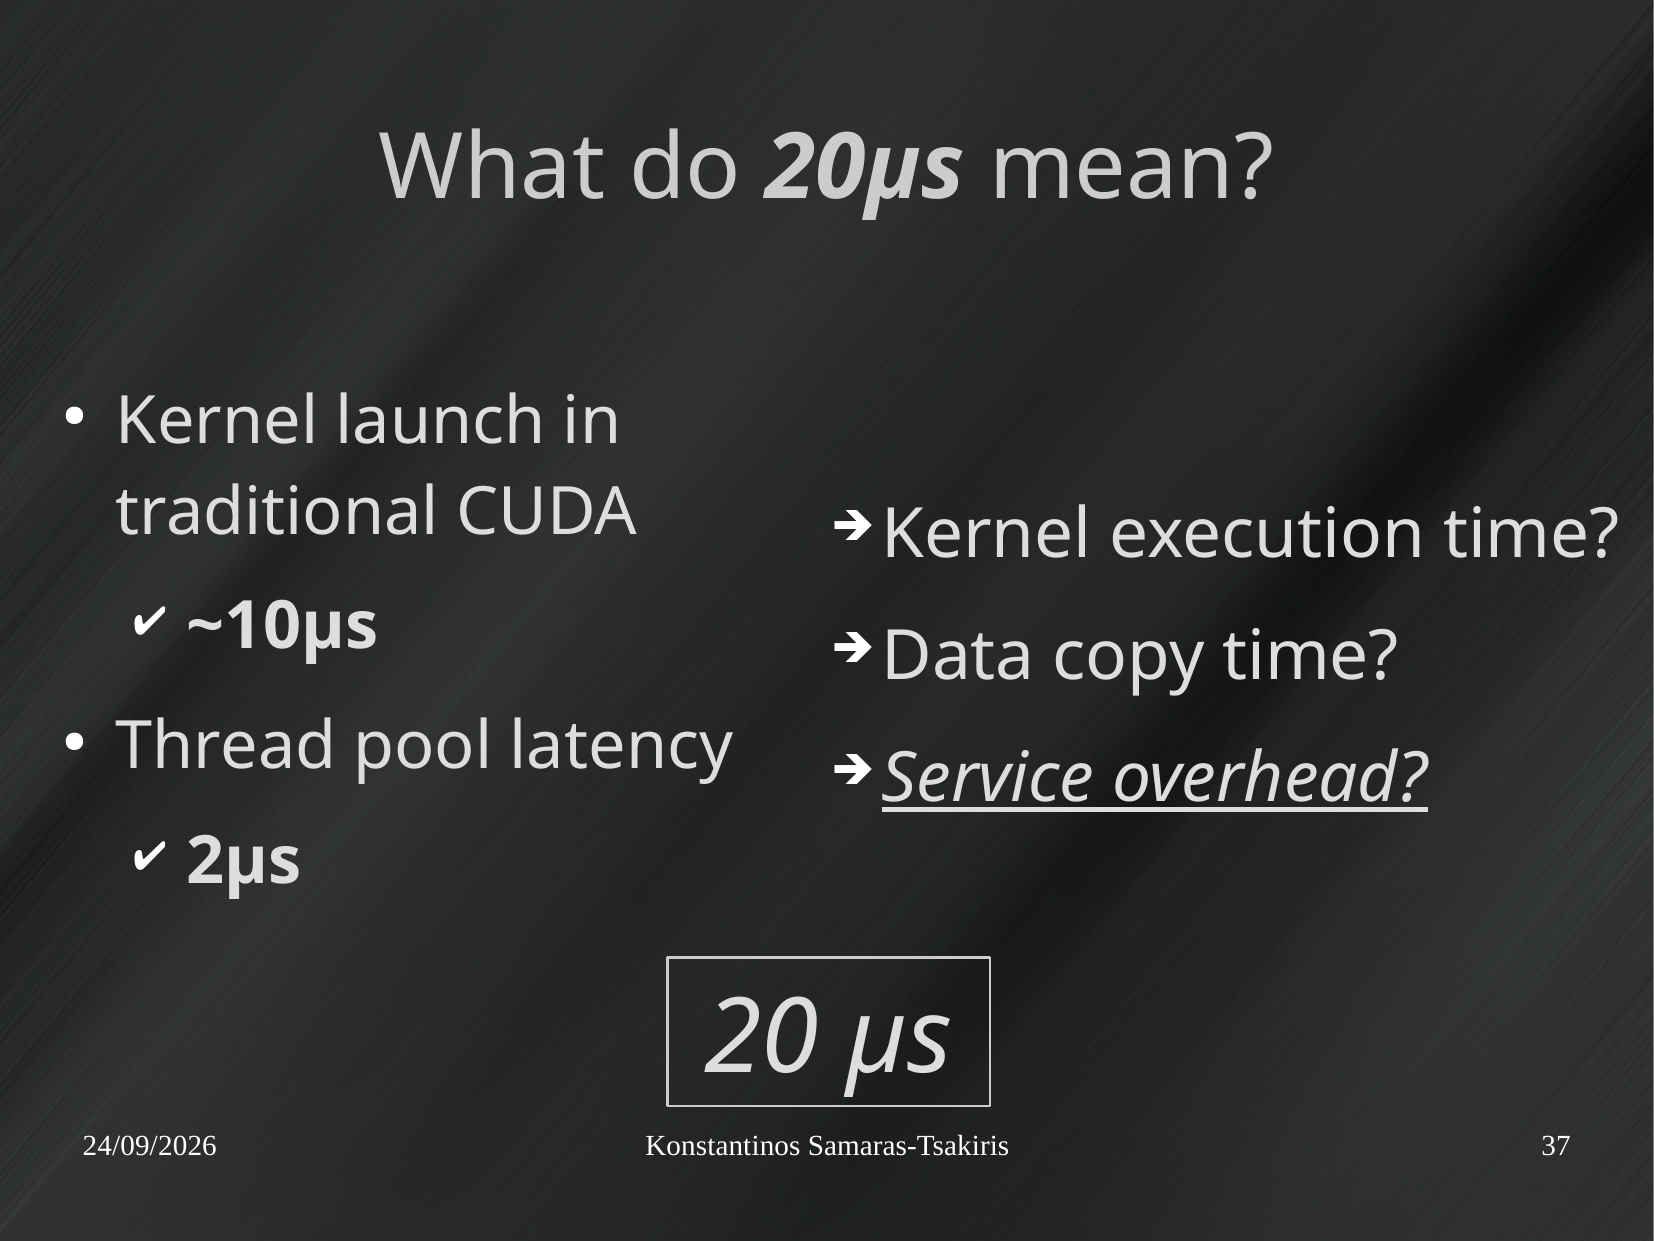

# What do 20μs mean?
Kernel launch in traditional CUDA
~10μs
Thread pool latency
2μs
Kernel execution time?
Data copy time?
Service overhead?
20 μs
Konstantinos Samaras-Tsakiris
37